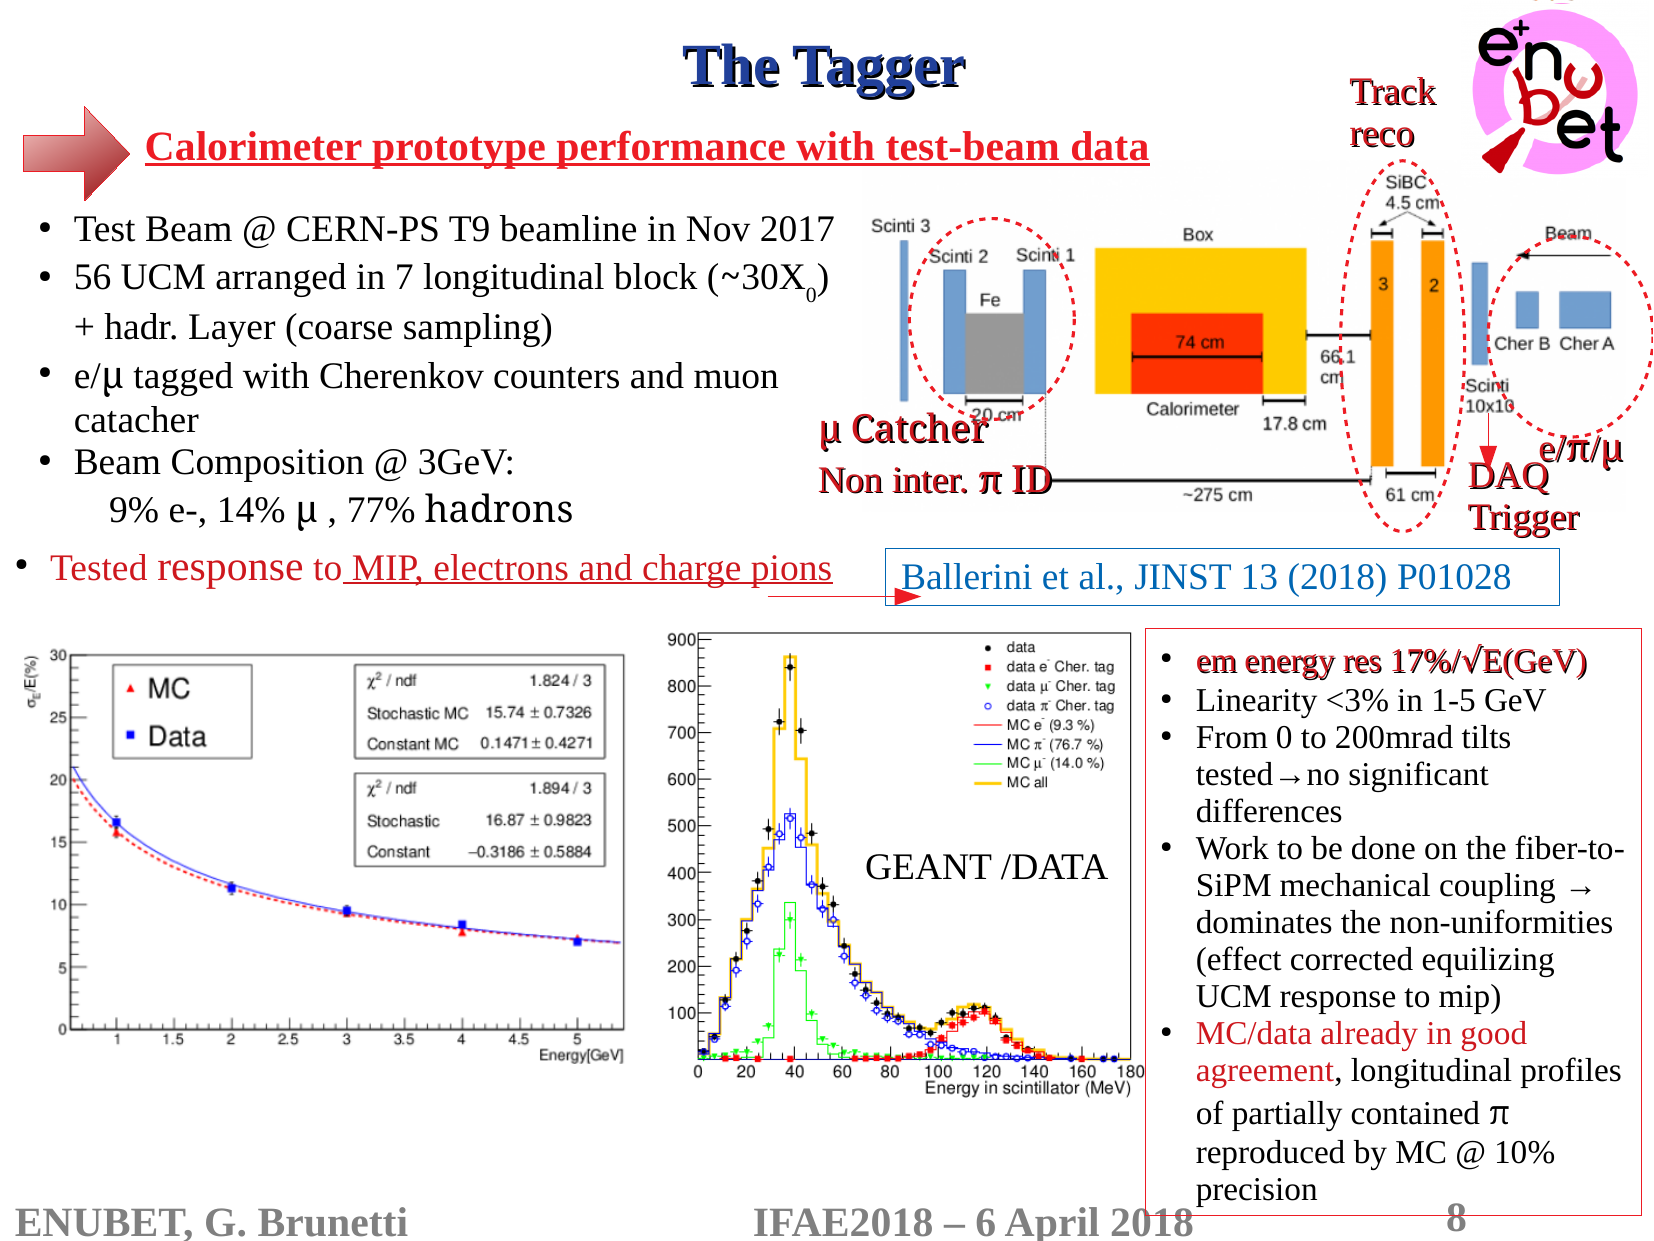

# The Tagger
Track
reco
μ Catcher
Non inter. π ID
e/π/μ
DAQ
Trigger
Calorimeter prototype performance with test-beam data
Test Beam @ CERN-PS T9 beamline in Nov 2017
56 UCM arranged in 7 longitudinal block (~30X0) + hadr. Layer (coarse sampling)
e/μ tagged with Cherenkov counters and muon catacher
Beam Composition @ 3GeV:
9% e-, 14% μ , 77% hadrons
Tested response to MIP, electrons and charge pions
Ballerini et al., JINST 13 (2018) P01028
em energy res 17%/√E(GeV)
Linearity <3% in 1-5 GeV
From 0 to 200mrad tilts tested→no significant differences
Work to be done on the fiber-to-SiPM mechanical coupling → dominates the non-uniformities (effect corrected equilizing UCM response to mip)
MC/data already in good agreement, longitudinal profiles of partially contained π reproduced by MC @ 10% precision
GEANT /DATA